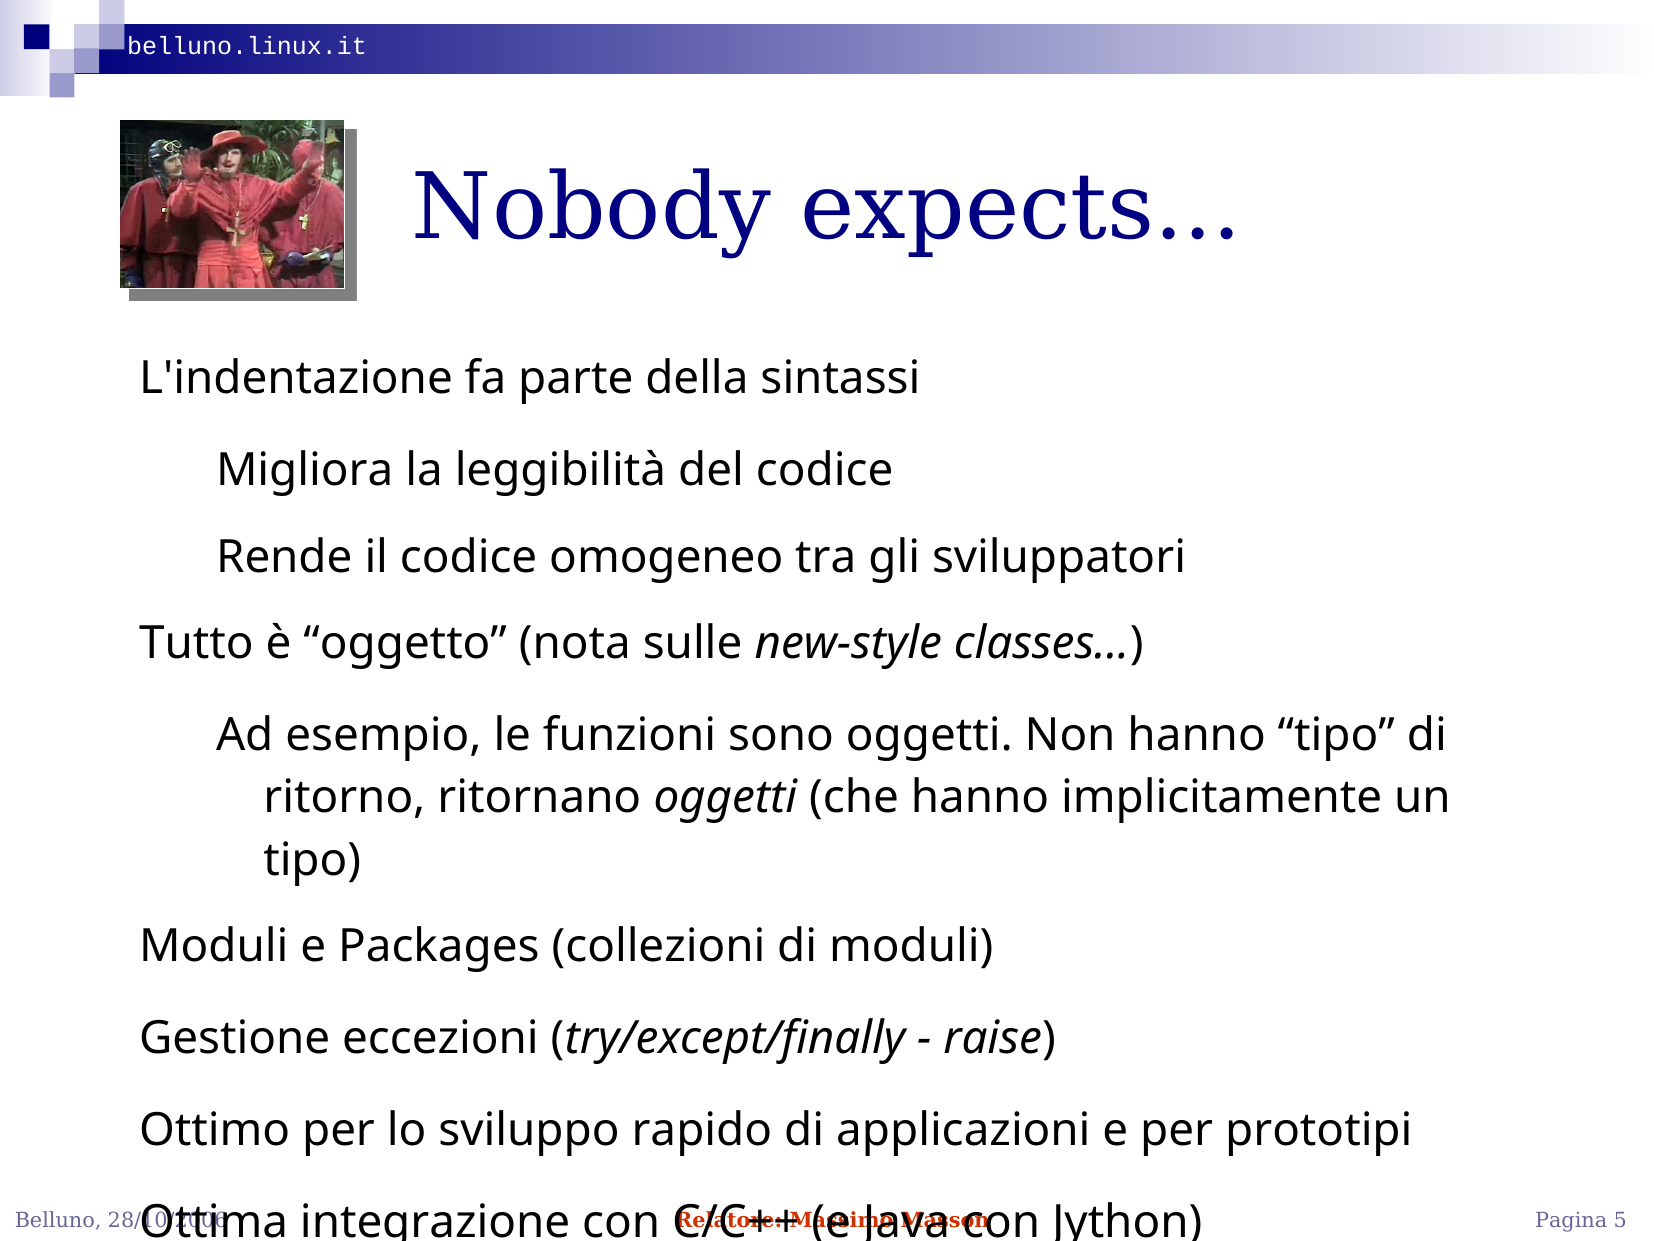

# Nobody expects...
L'indentazione fa parte della sintassi
Migliora la leggibilità del codice
Rende il codice omogeneo tra gli sviluppatori
Tutto è “oggetto” (nota sulle new-style classes...)
Ad esempio, le funzioni sono oggetti. Non hanno “tipo” di ritorno, ritornano oggetti (che hanno implicitamente un tipo)
Moduli e Packages (collezioni di moduli)
Gestione eccezioni (try/except/finally - raise)
Ottimo per lo sviluppo rapido di applicazioni e per prototipi
Ottima integrazione con C/C++ (e Java con Jython)